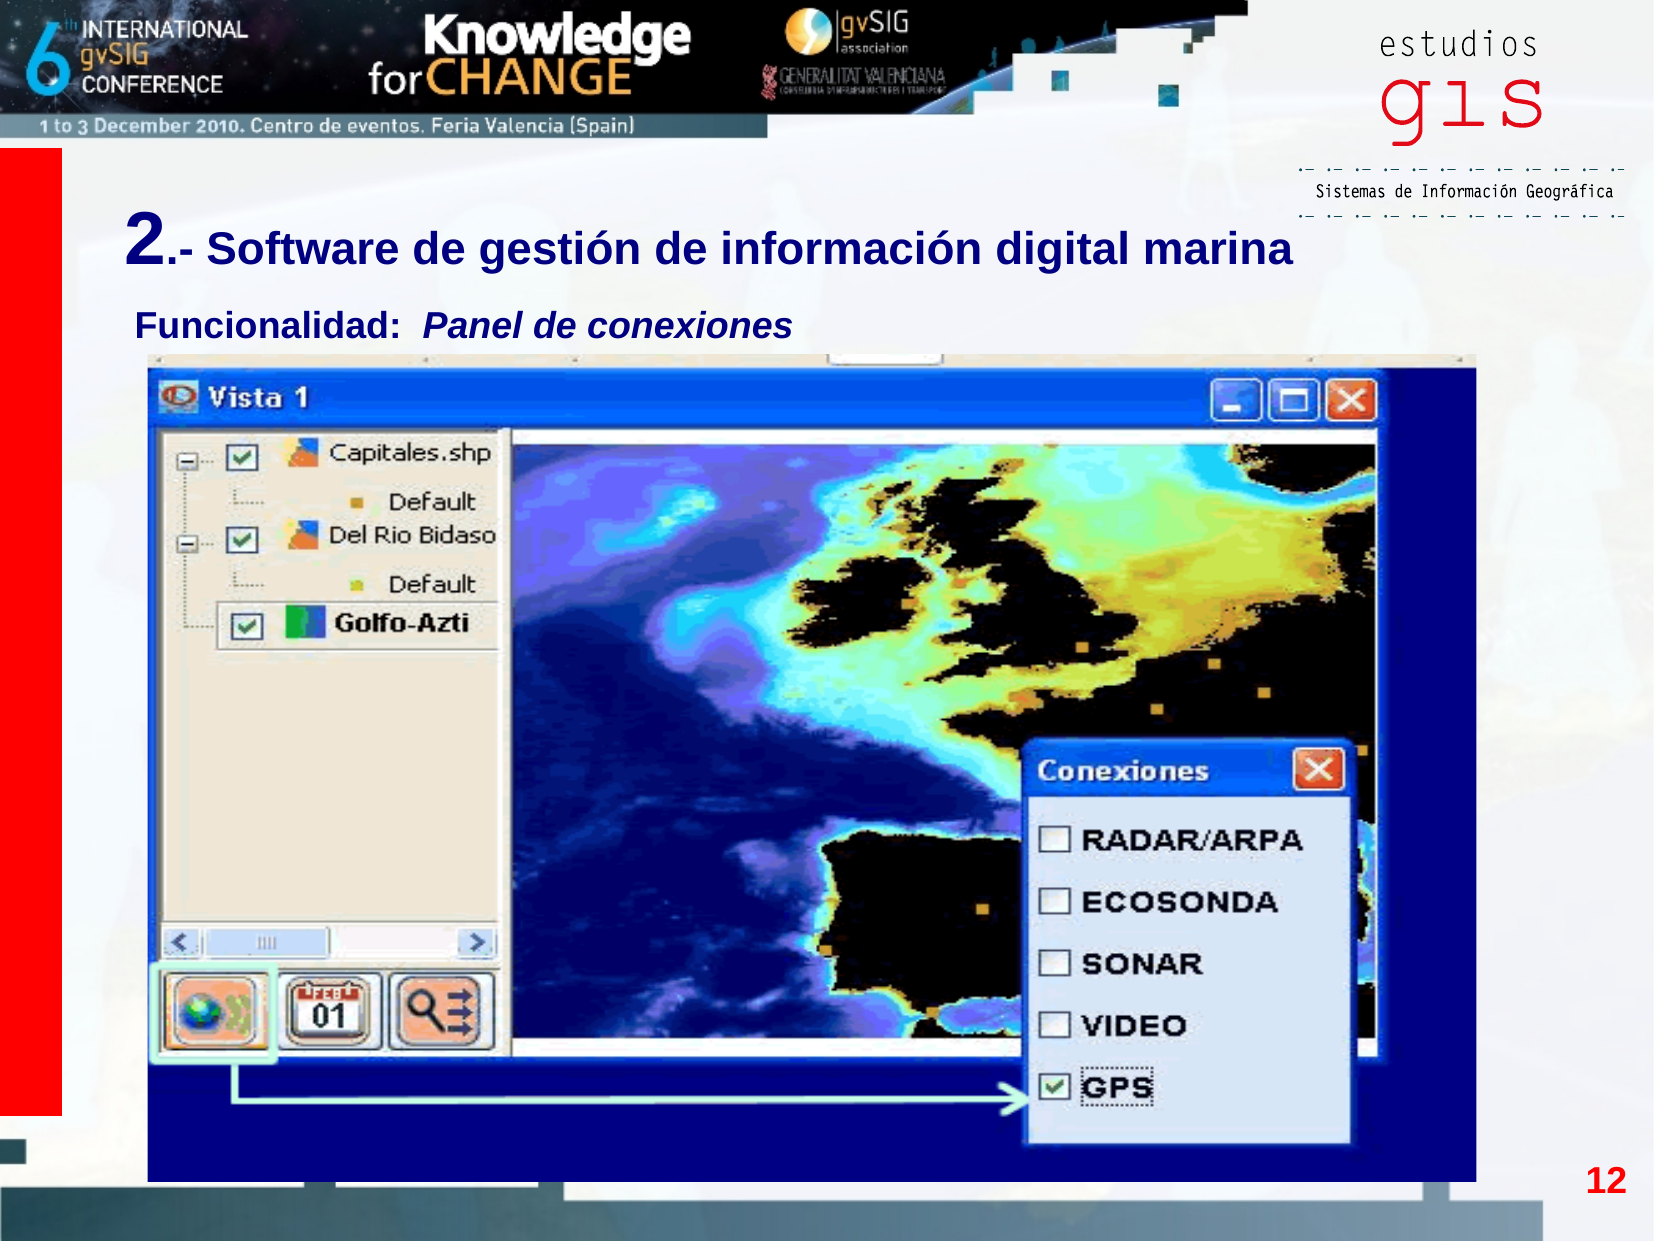

2.- Software de gestión de información digital marina
Funcionalidad: Panel de conexiones
12